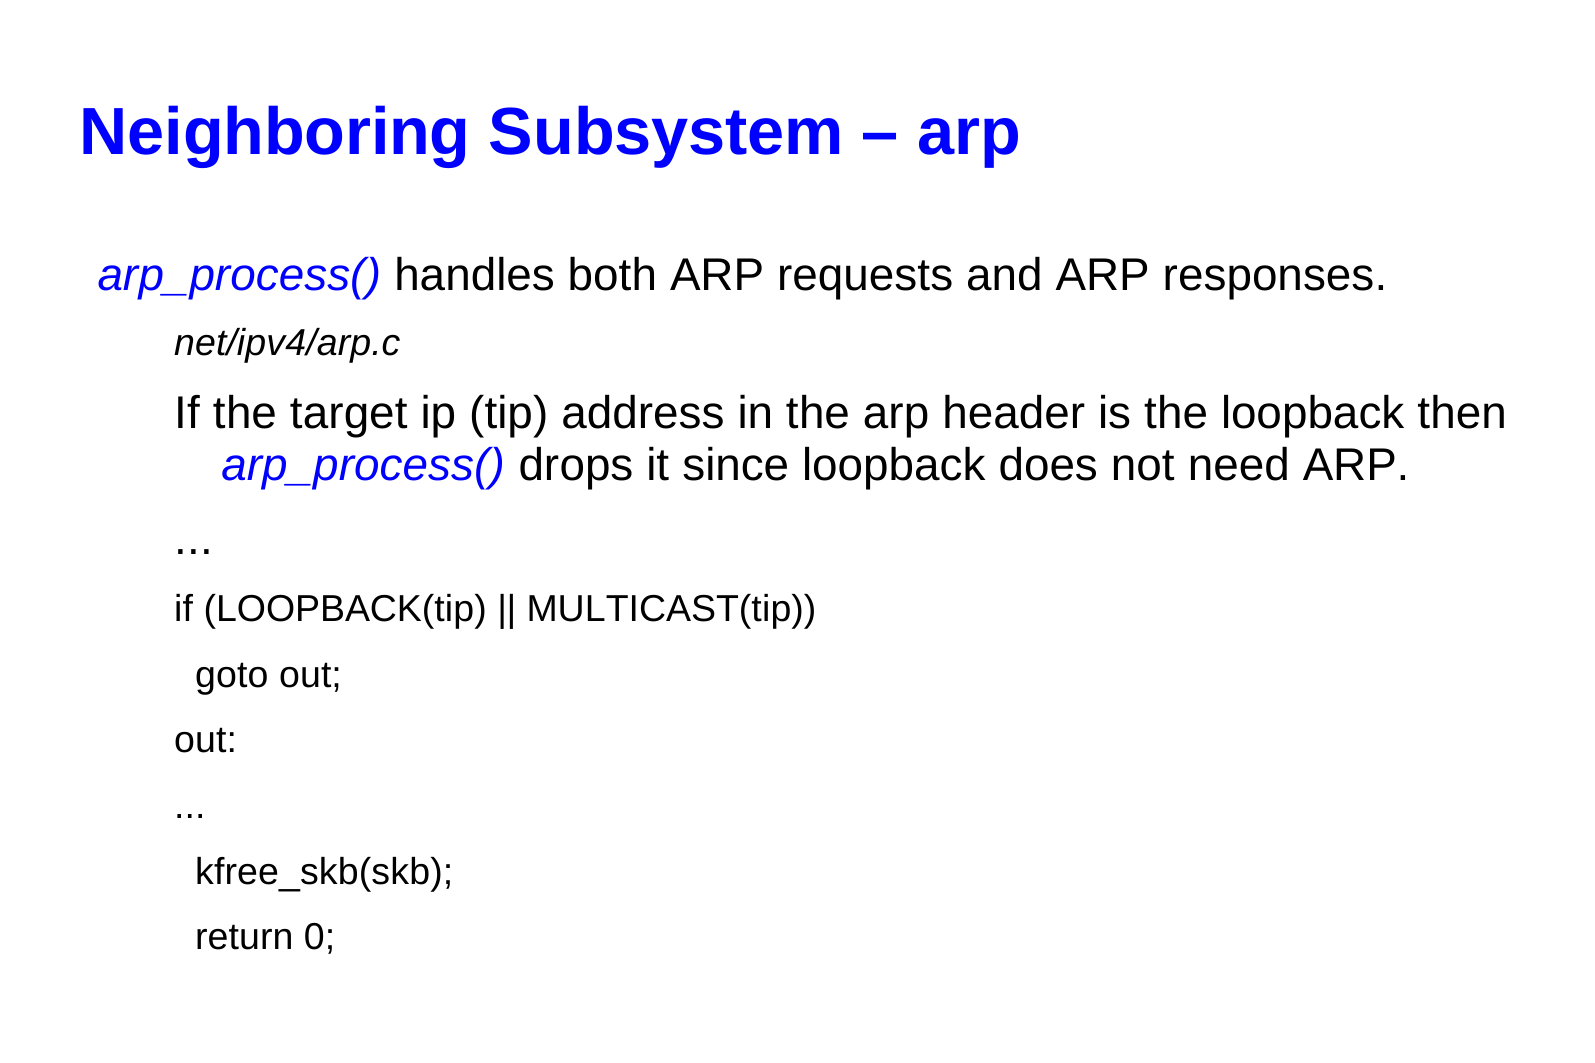

# Neighboring Subsystem – arp
arp_process() handles both ARP requests and ARP responses.
net/ipv4/arp.c
If the target ip (tip) address in the arp header is the loopback then arp_process() drops it since loopback does not need ARP.
...
if (LOOPBACK(tip) || MULTICAST(tip))
 goto out;
out:
...
 kfree_skb(skb);
 return 0;